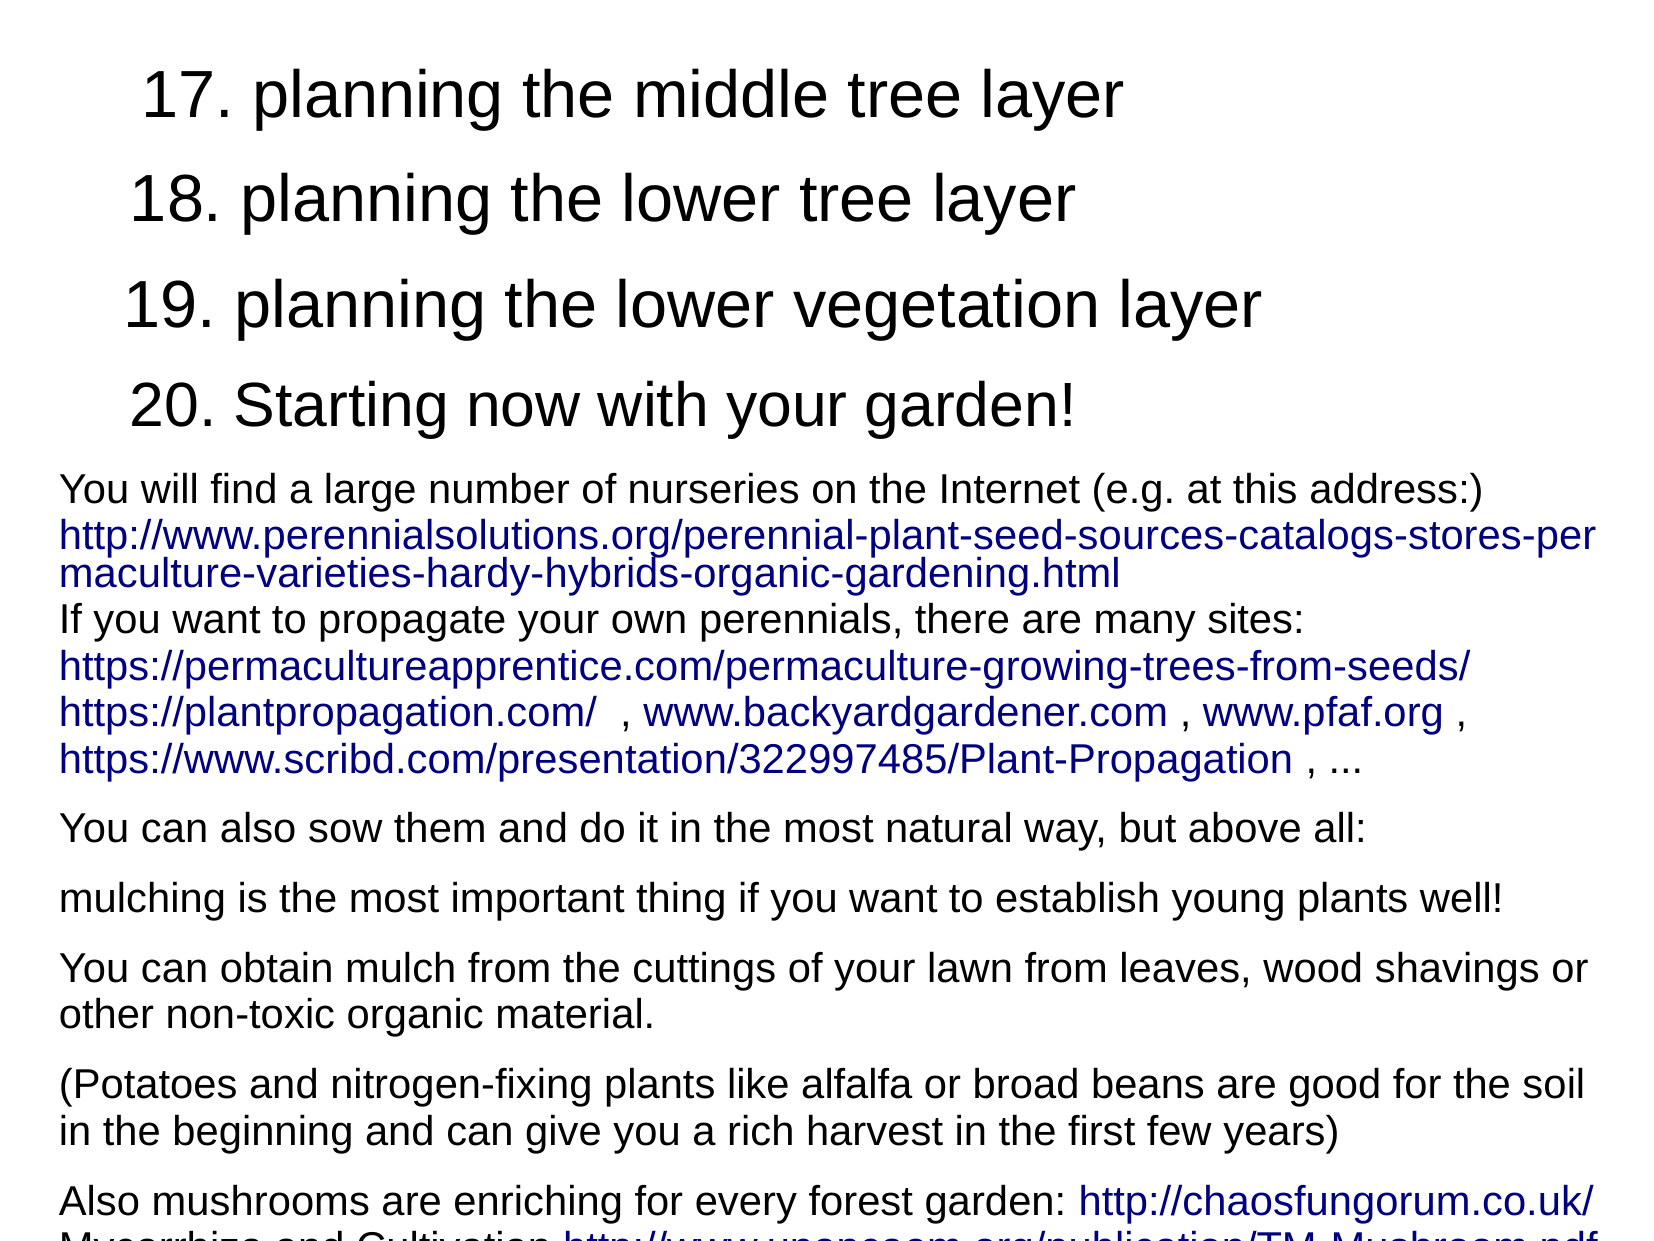

# 17. planning the middle tree layer
18. planning the lower tree layer
19. planning the lower vegetation layer
20. Starting now with your garden!
You will find a large number of nurseries on the Internet (e.g. at this address:) http://www.perennialsolutions.org/perennial-plant-seed-sources-catalogs-stores-permaculture-varieties-hardy-hybrids-organic-gardening.htmlIf you want to propagate your own perennials, there are many sites:
https://permacultureapprentice.com/permaculture-growing-trees-from-seeds/
https://plantpropagation.com/ , www.backyardgardener.com , www.pfaf.org ,
https://www.scribd.com/presentation/322997485/Plant-Propagation , ...
You can also sow them and do it in the most natural way, but above all:
mulching is the most important thing if you want to establish young plants well!
You can obtain mulch from the cuttings of your lawn from leaves, wood shavings or other non-toxic organic material.
(Potatoes and nitrogen-fixing plants like alfalfa or broad beans are good for the soil in the beginning and can give you a rich harvest in the first few years)
Also mushrooms are enriching for every forest garden: http://chaosfungorum.co.uk/ Mycorrhiza and Cultivation http://www.unapcaem.org/publication/TM-Mushroom.pdf